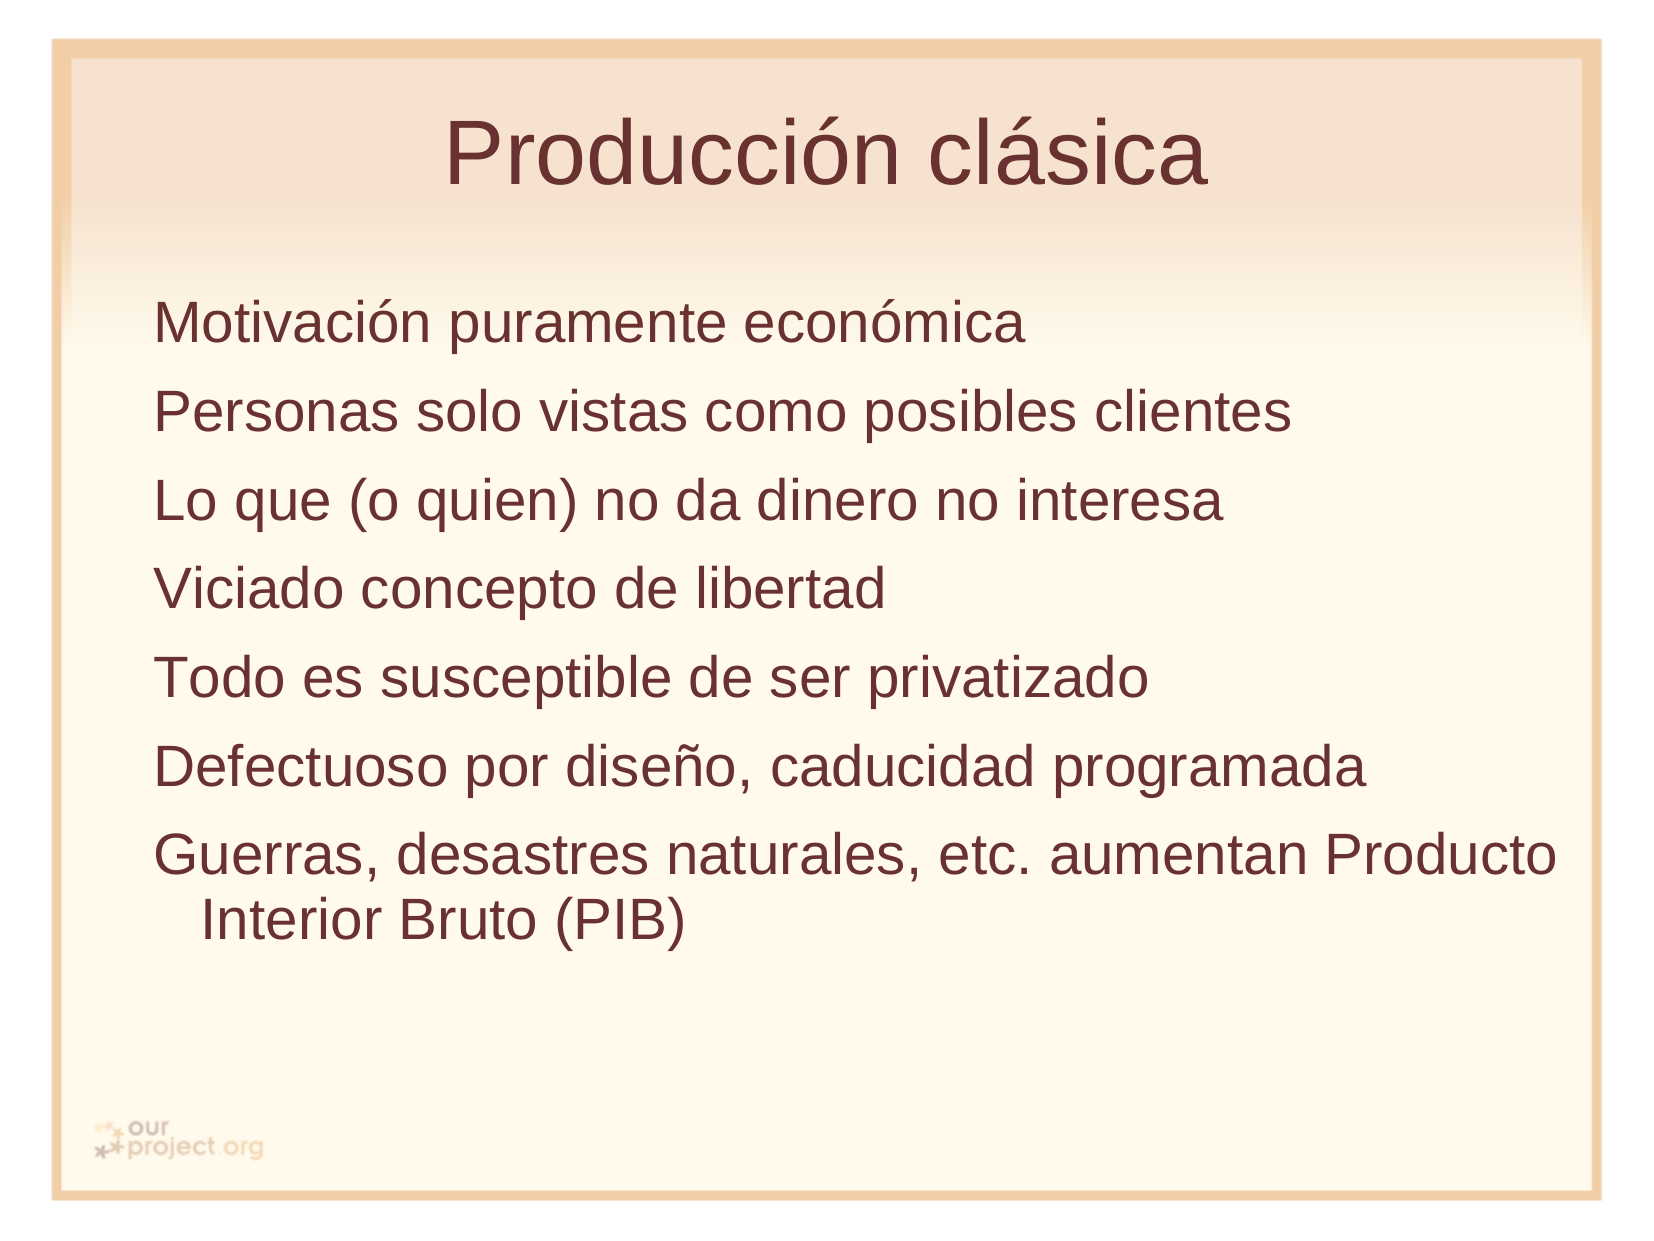

# Producción clásica
Motivación puramente económica
Personas solo vistas como posibles clientes
Lo que (o quien) no da dinero no interesa
Viciado concepto de libertad
Todo es susceptible de ser privatizado
Defectuoso por diseño, caducidad programada
Guerras, desastres naturales, etc. aumentan Producto Interior Bruto (PIB)